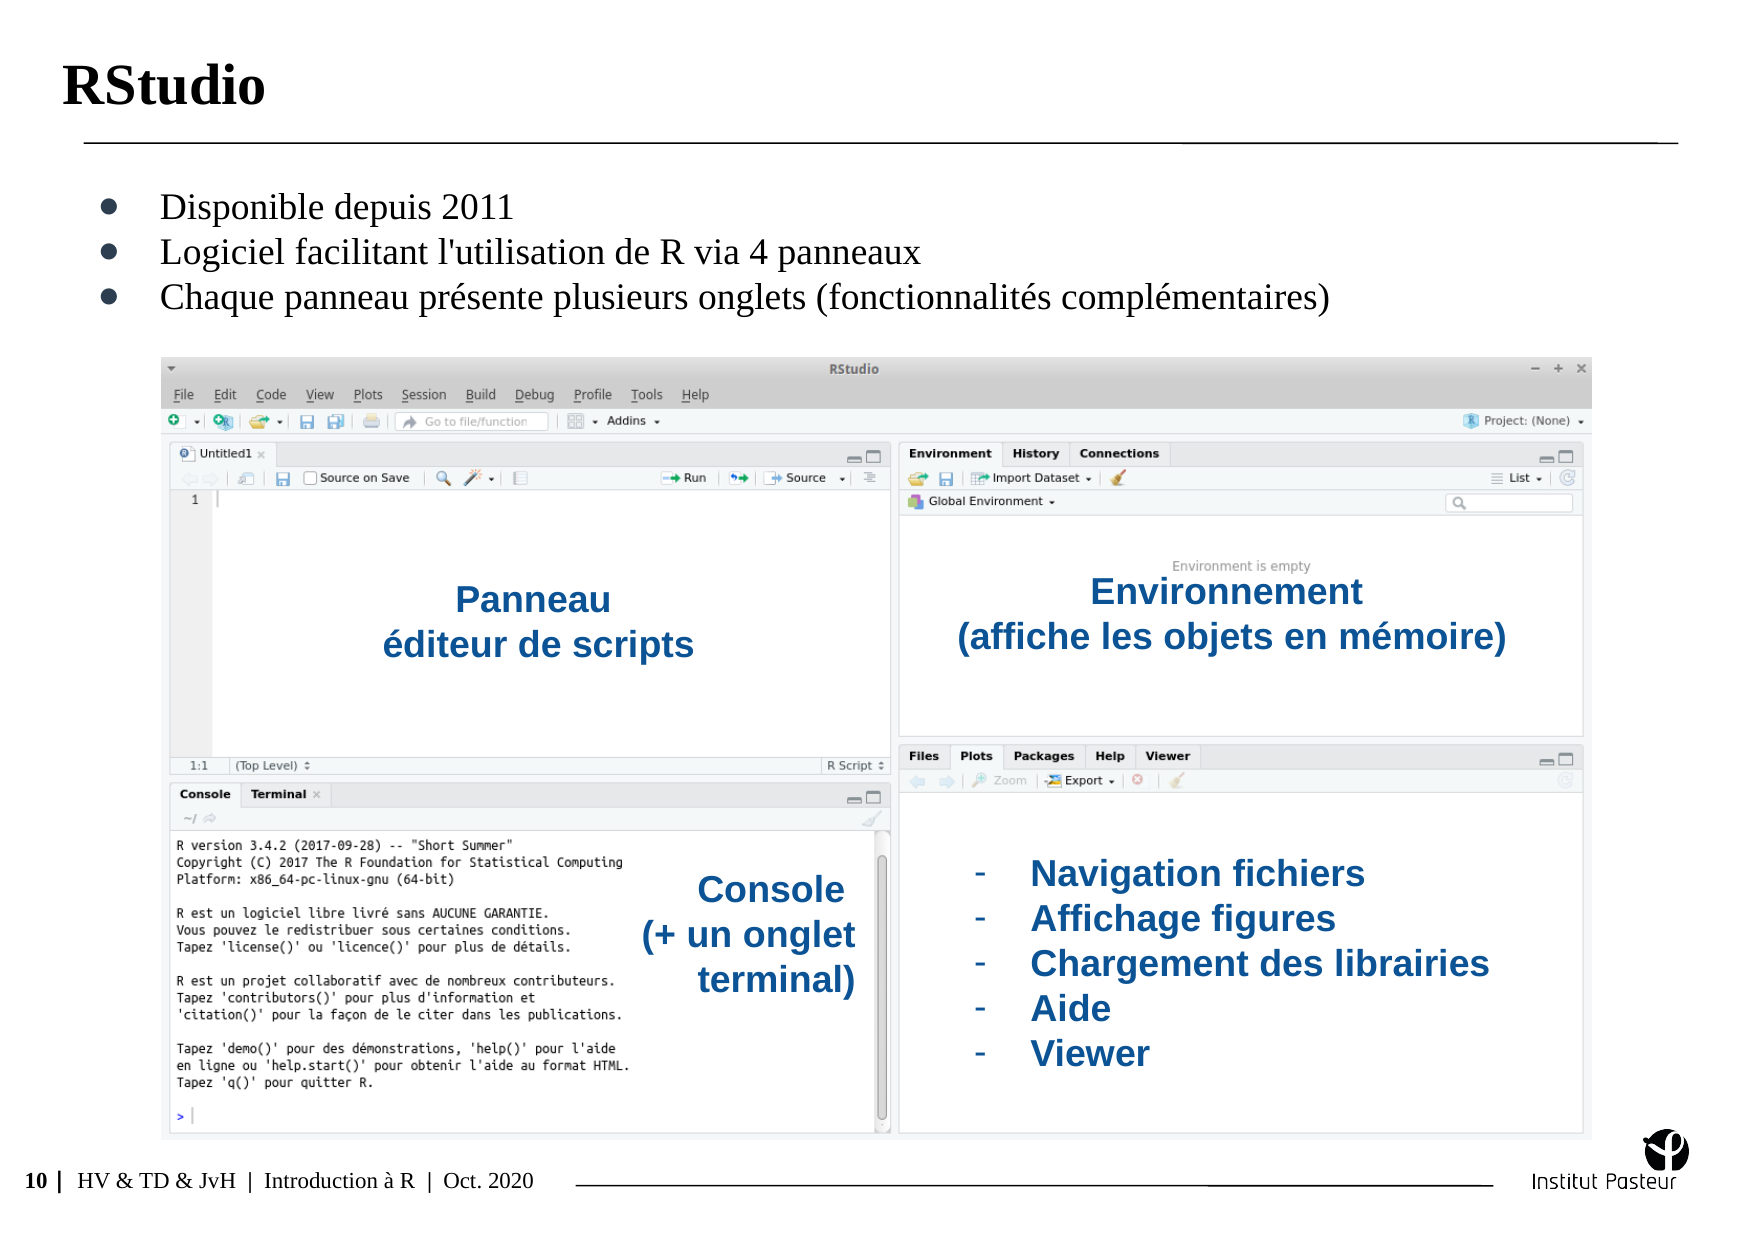

RStudio
Disponible depuis 2011
Logiciel facilitant l'utilisation de R via 4 panneaux
Chaque panneau présente plusieurs onglets (fonctionnalités complémentaires)
Environnement
(affiche les objets en mémoire)
Panneau
éditeur de scripts
Navigation fichiers
Affichage figures
Chargement des librairies
Aide
Viewer
Console
(+ un onglet terminal)